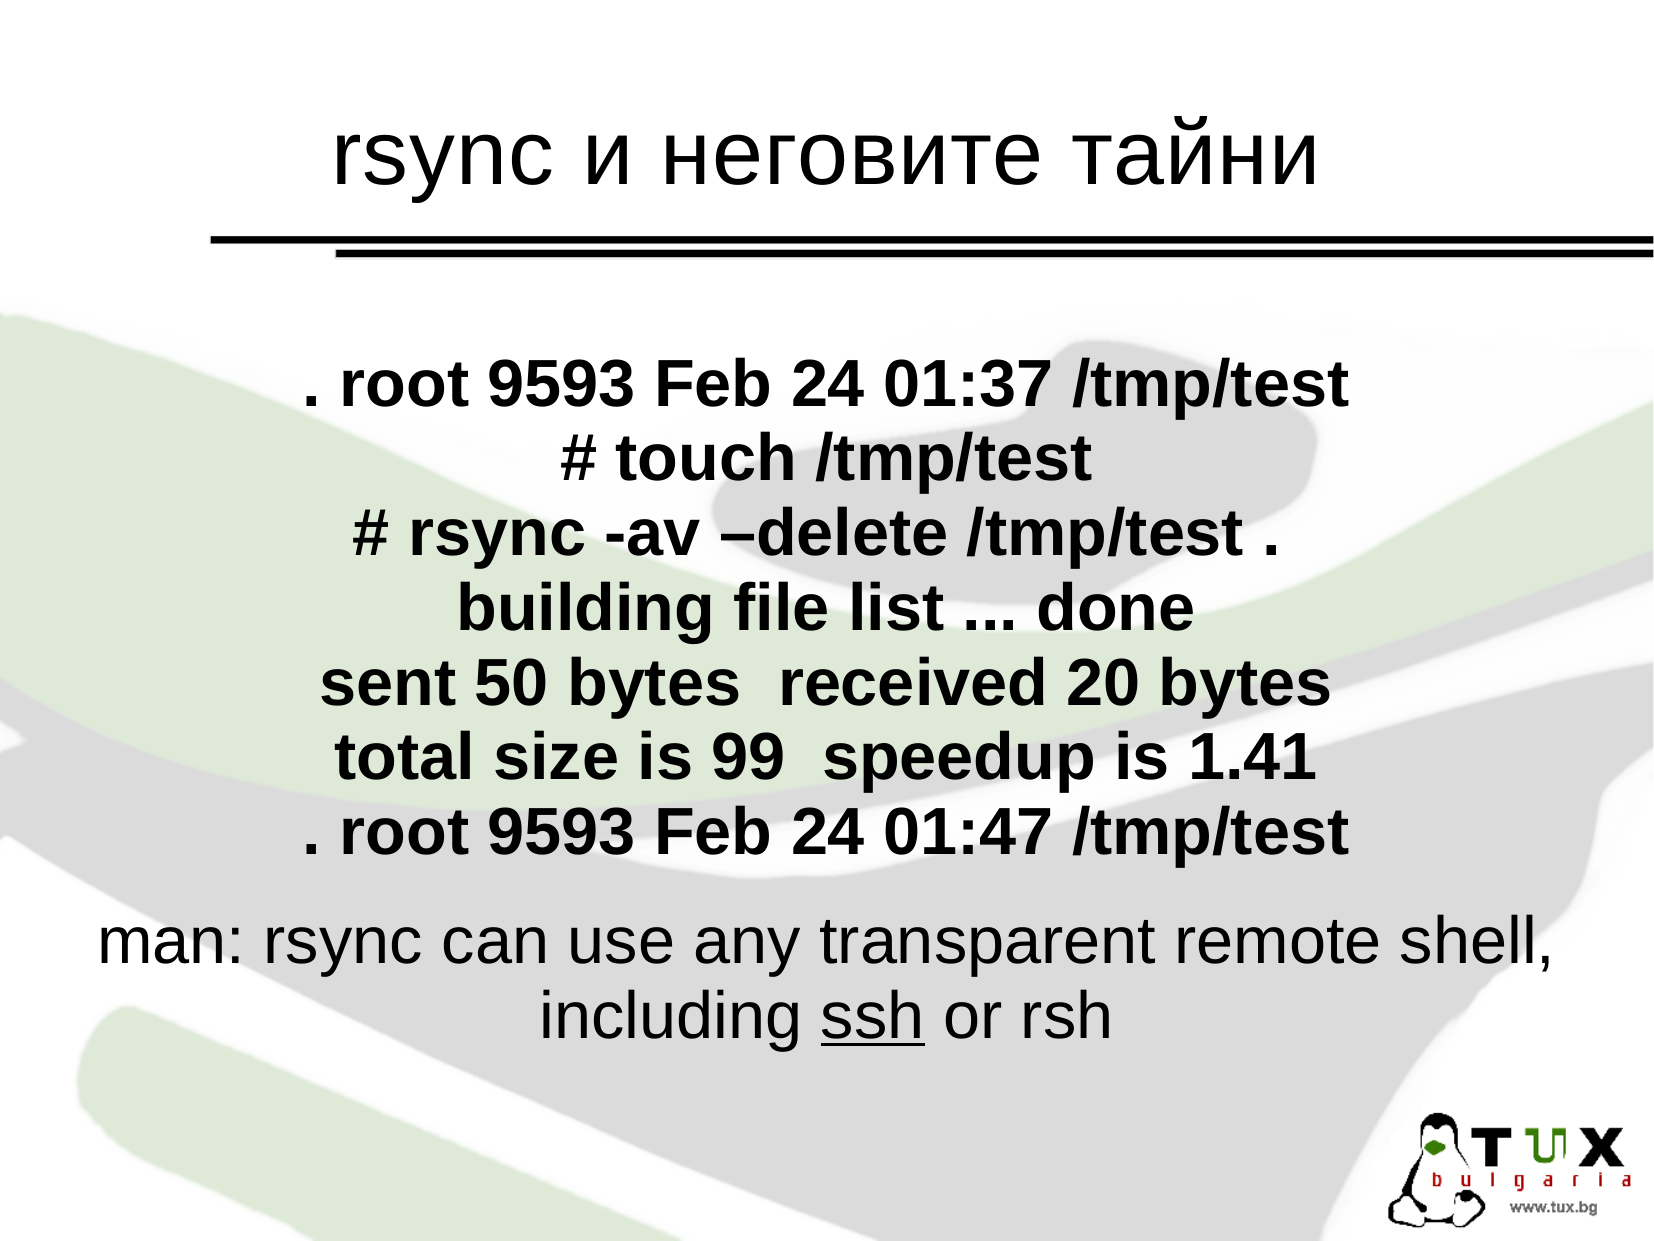

# rsync и неговите тайни
. root 9593 Feb 24 01:37 /tmp/test
# touch /tmp/test
# rsync -av –delete /tmp/test .
building file list ... done
sent 50 bytes received 20 bytes
total size is 99 speedup is 1.41
. root 9593 Feb 24 01:47 /tmp/test
man: rsync can use any transparent remote shell,
including ssh or rsh